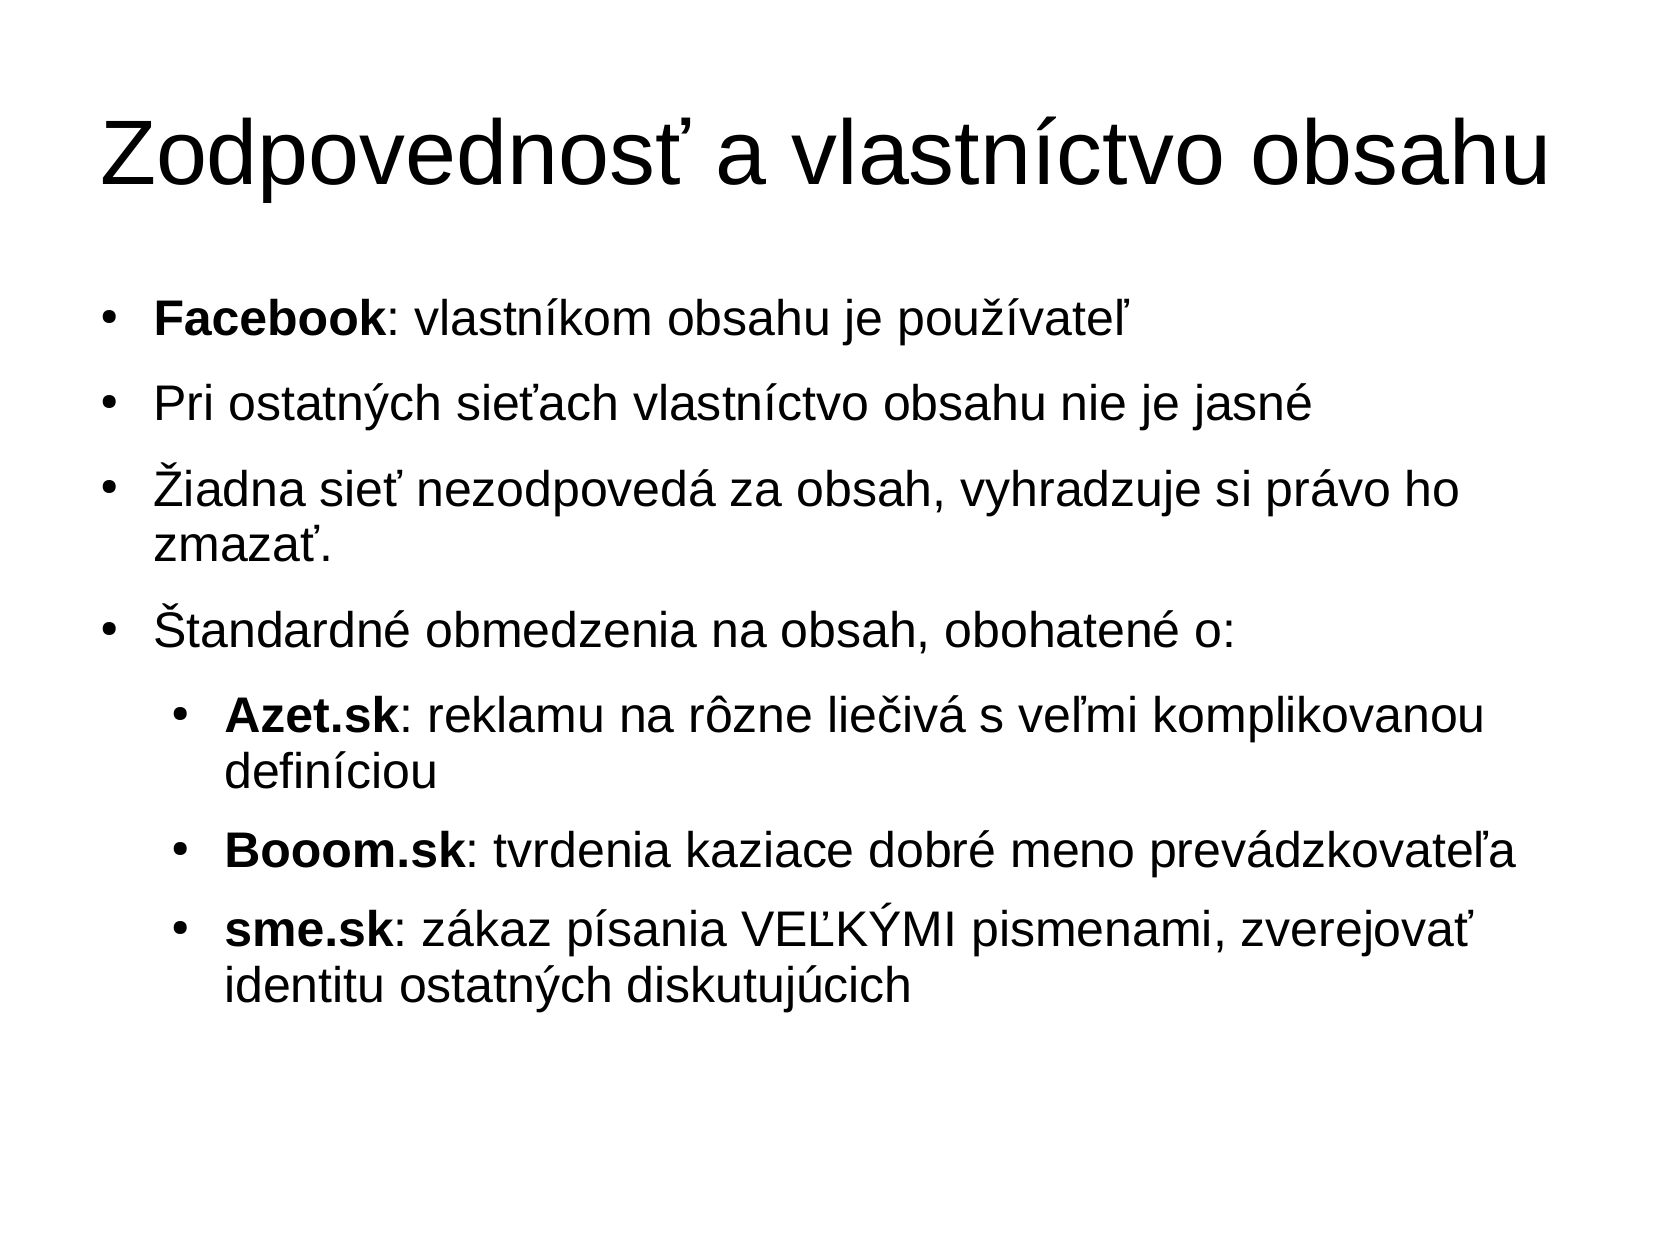

# Zodpovednosť a vlastníctvo obsahu
Facebook: vlastníkom obsahu je používateľ
Pri ostatných sieťach vlastníctvo obsahu nie je jasné
Žiadna sieť nezodpovedá za obsah, vyhradzuje si právo ho zmazať.
Štandardné obmedzenia na obsah, obohatené o:
Azet.sk: reklamu na rôzne liečivá s veľmi komplikovanou definíciou
Booom.sk: tvrdenia kaziace dobré meno prevádzkovateľa
sme.sk: zákaz písania VEĽKÝMI pismenami, zverejovať identitu ostatných diskutujúcich